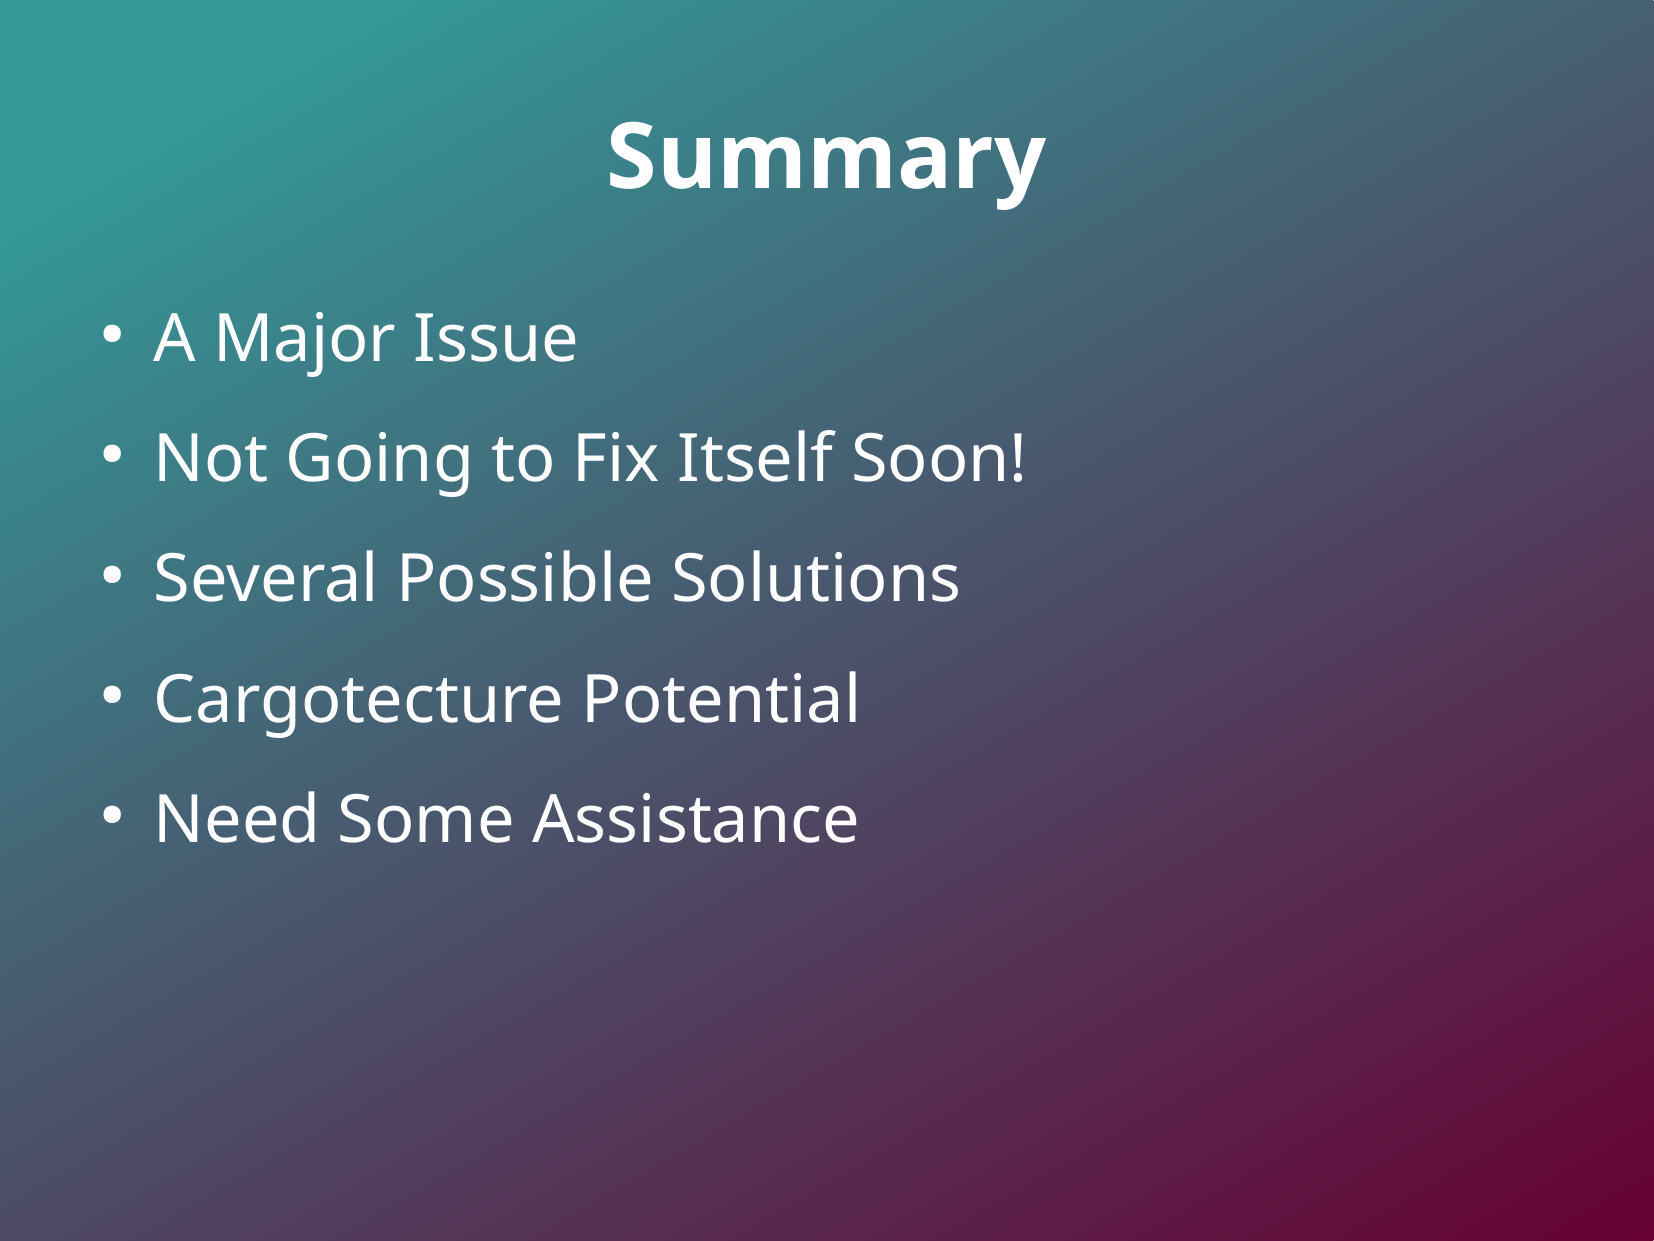

# Summary
A Major Issue
Not Going to Fix Itself Soon!
Several Possible Solutions
Cargotecture Potential
Need Some Assistance